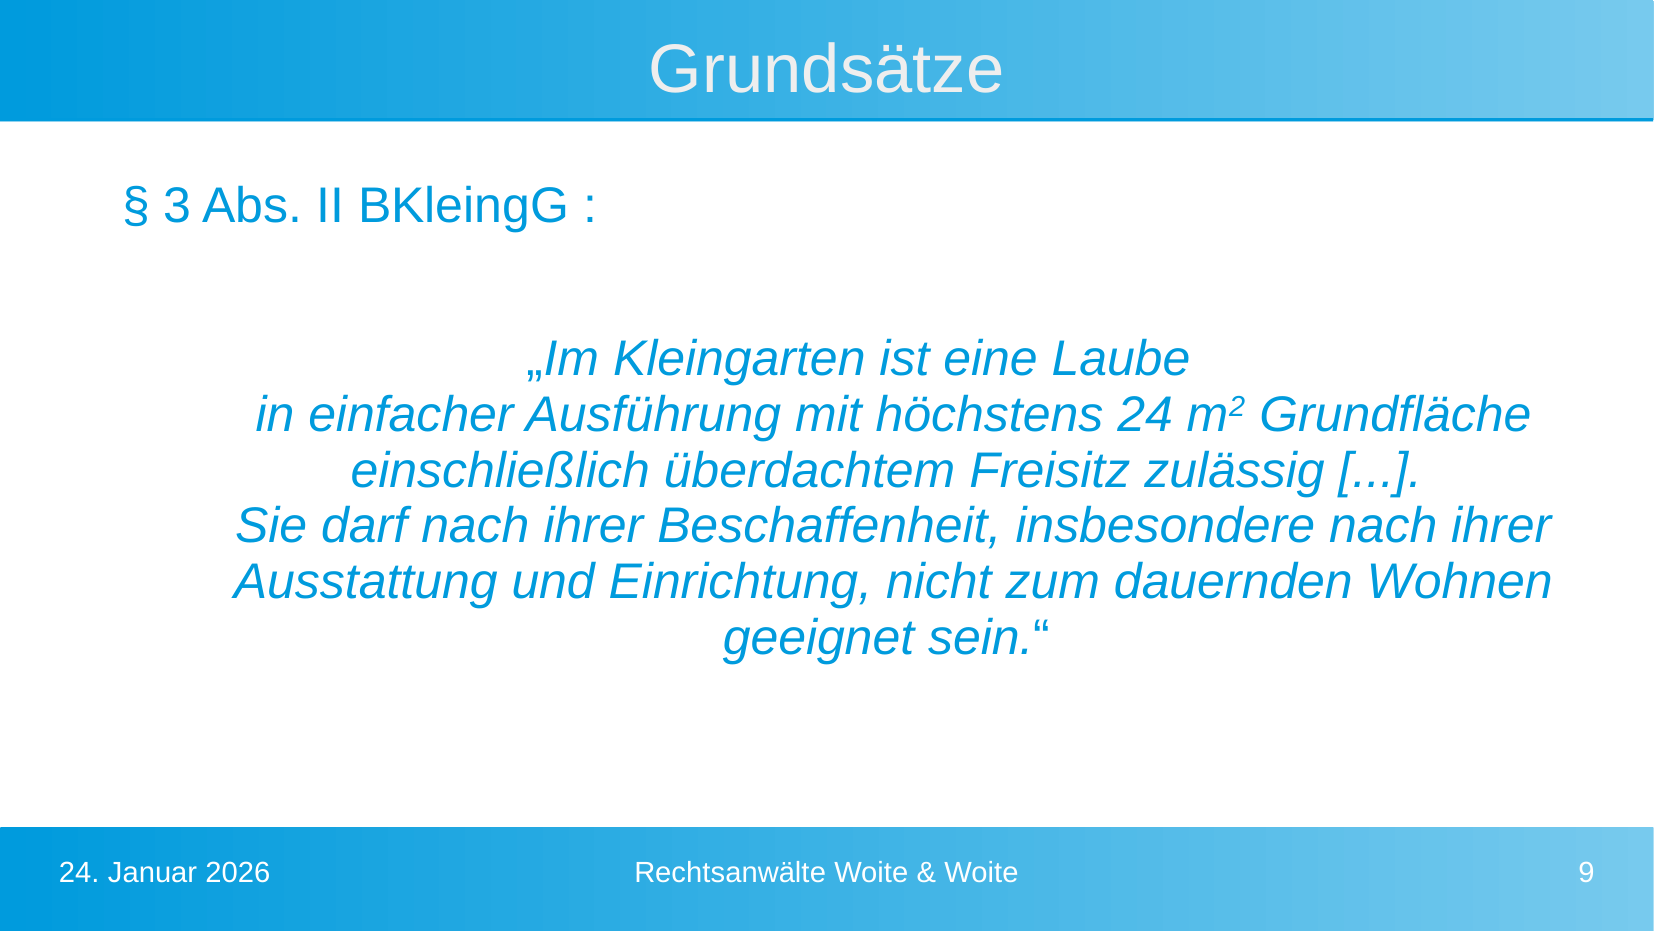

# Grundsätze
§ 3 Abs. II BKleingG :
„Im Kleingarten ist eine Laube
in einfacher Ausführung mit höchstens 24 m2 Grundfläche einschließlich überdachtem Freisitz zulässig [...].
Sie darf nach ihrer Beschaffenheit, insbesondere nach ihrer Ausstattung und Einrichtung, nicht zum dauernden Wohnen geeignet sein.“
9